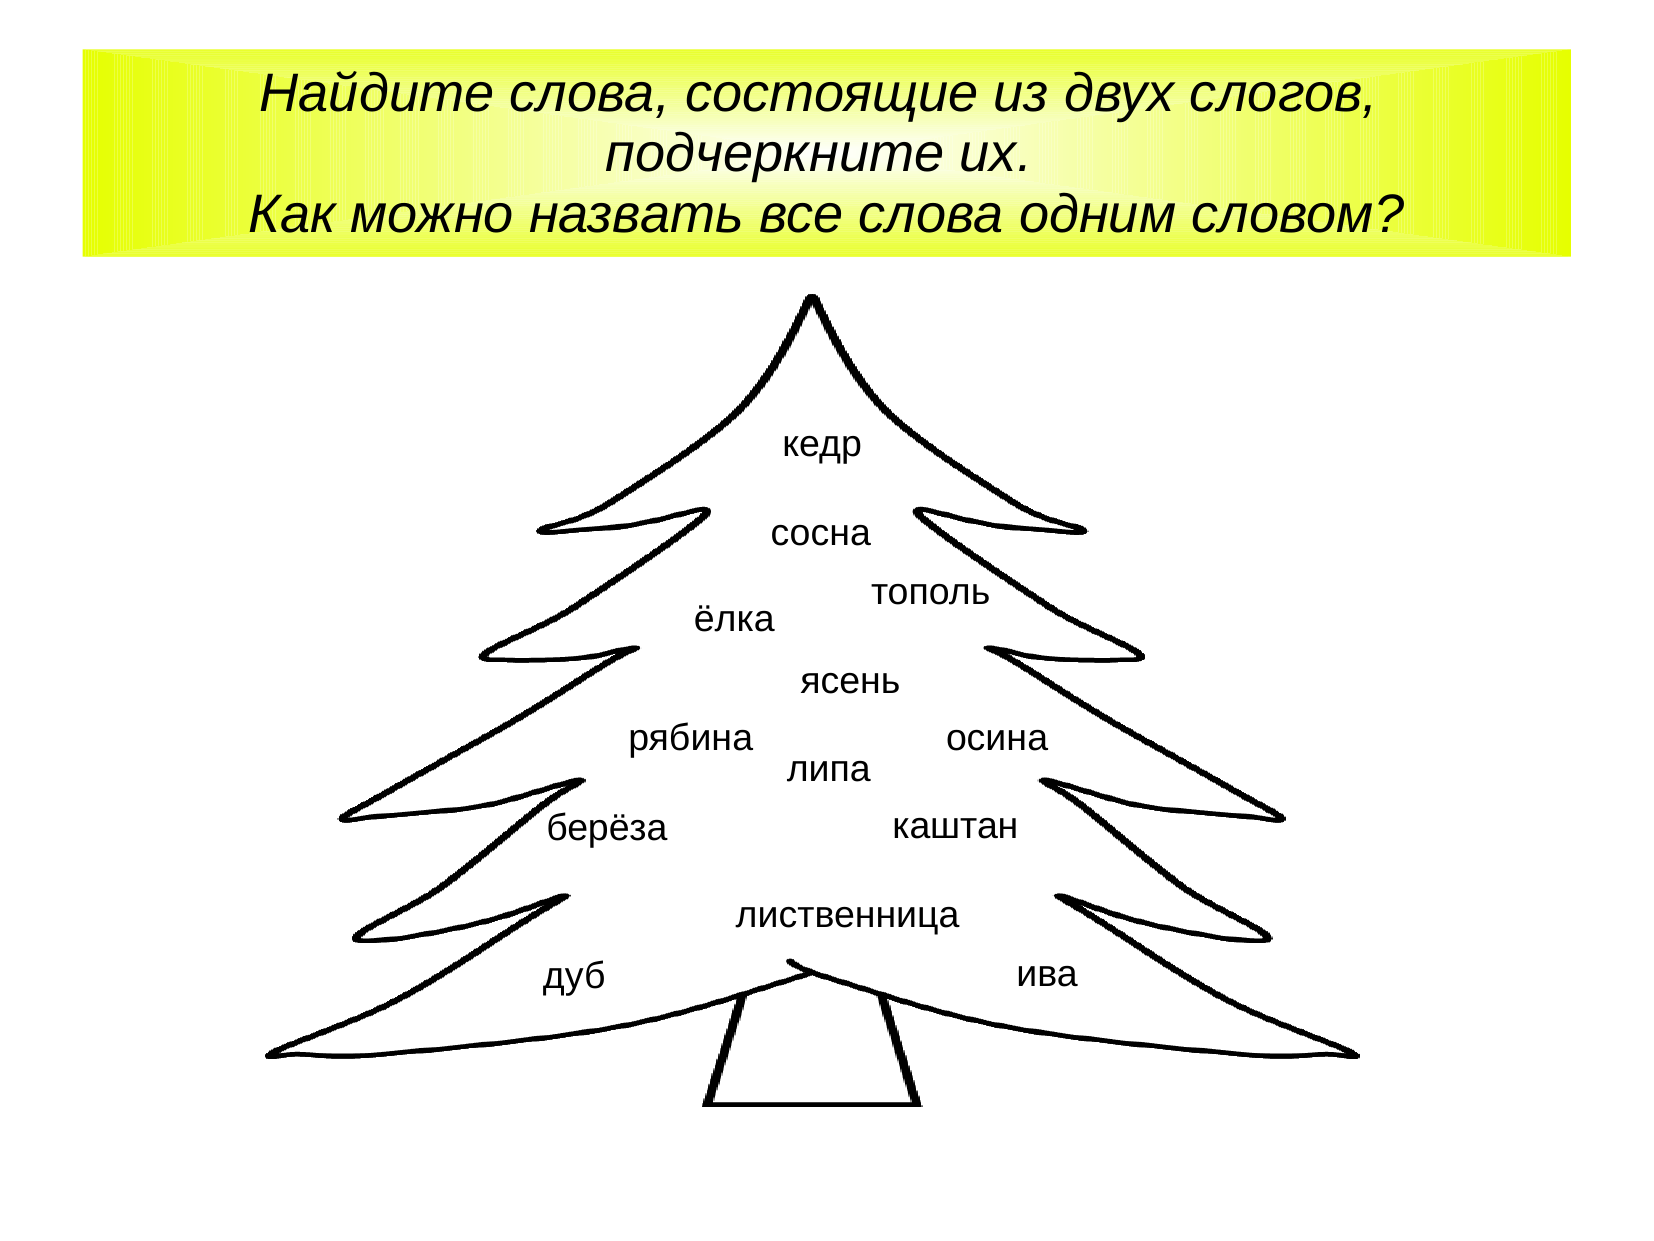

# Найдите слова, состоящие из двух слогов, подчеркните их. Как можно назвать все слова одним словом?
кедр
сосна
тополь
ёлка
ясень
рябина
осина
липа
каштан
берёза
лиственница
ива
дуб